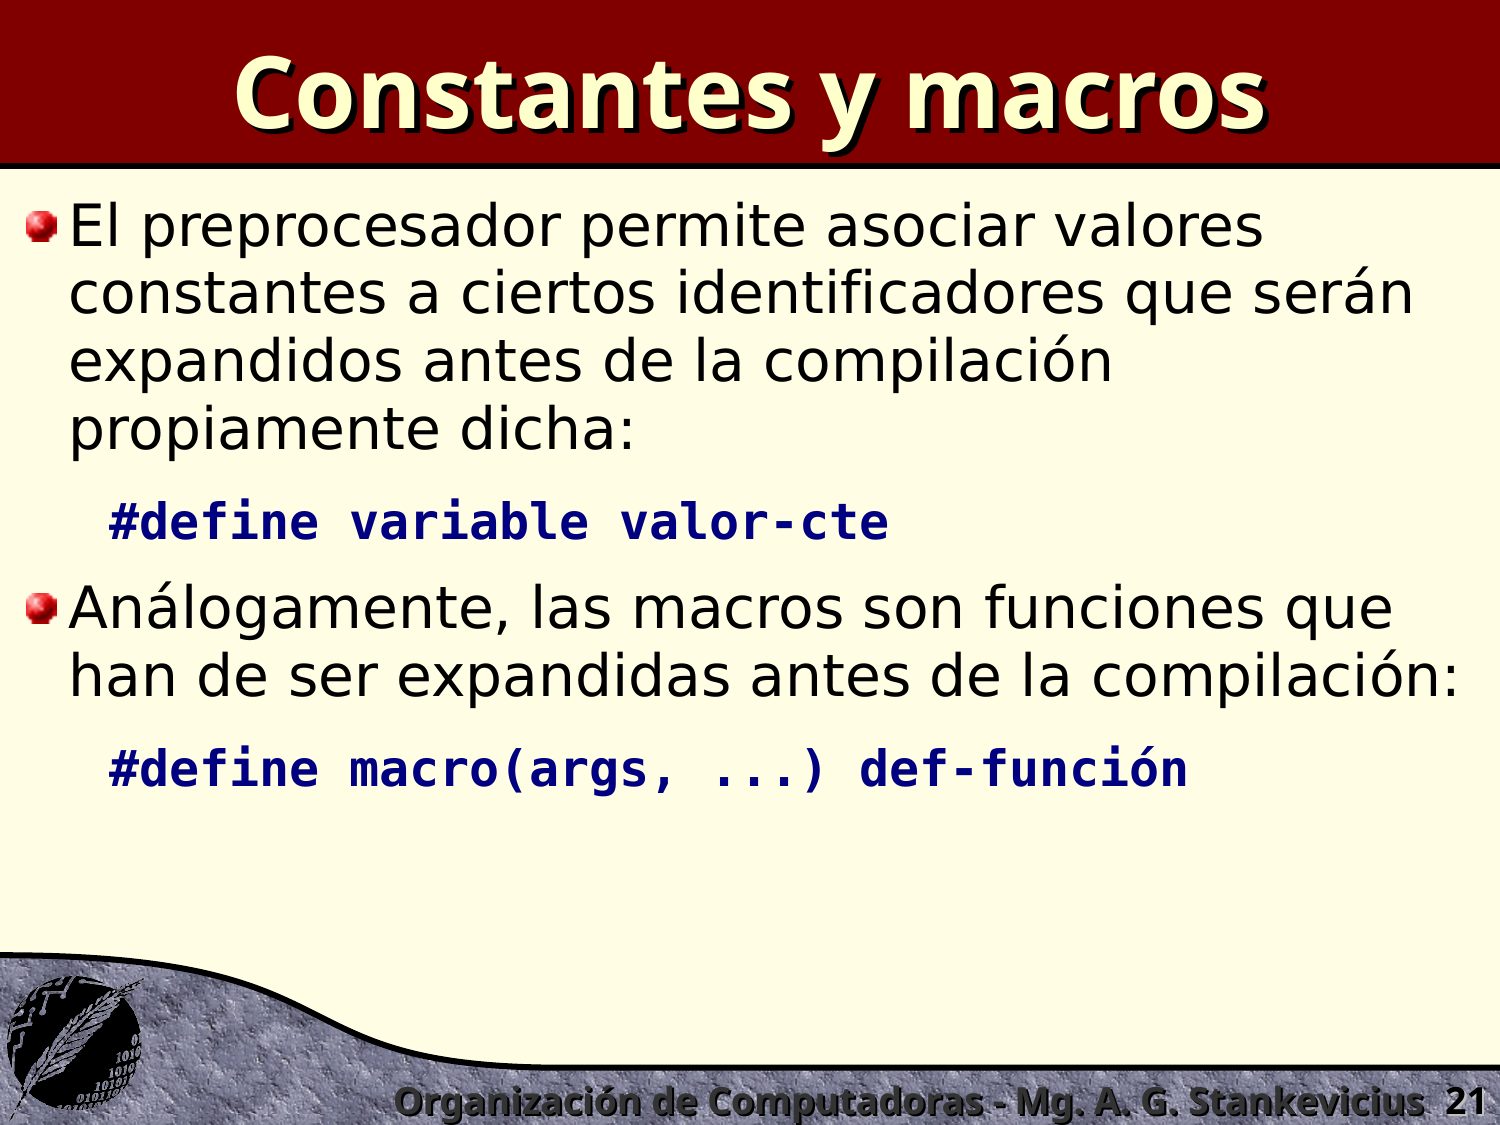

# Constantes y macros
El preprocesador permite asociar valores constantes a ciertos identificadores que serán expandidos antes de la compilación propiamente dicha:
#define variable valor-cte
Análogamente, las macros son funciones que han de ser expandidas antes de la compilación:
#define macro(args, ...) def-función
21